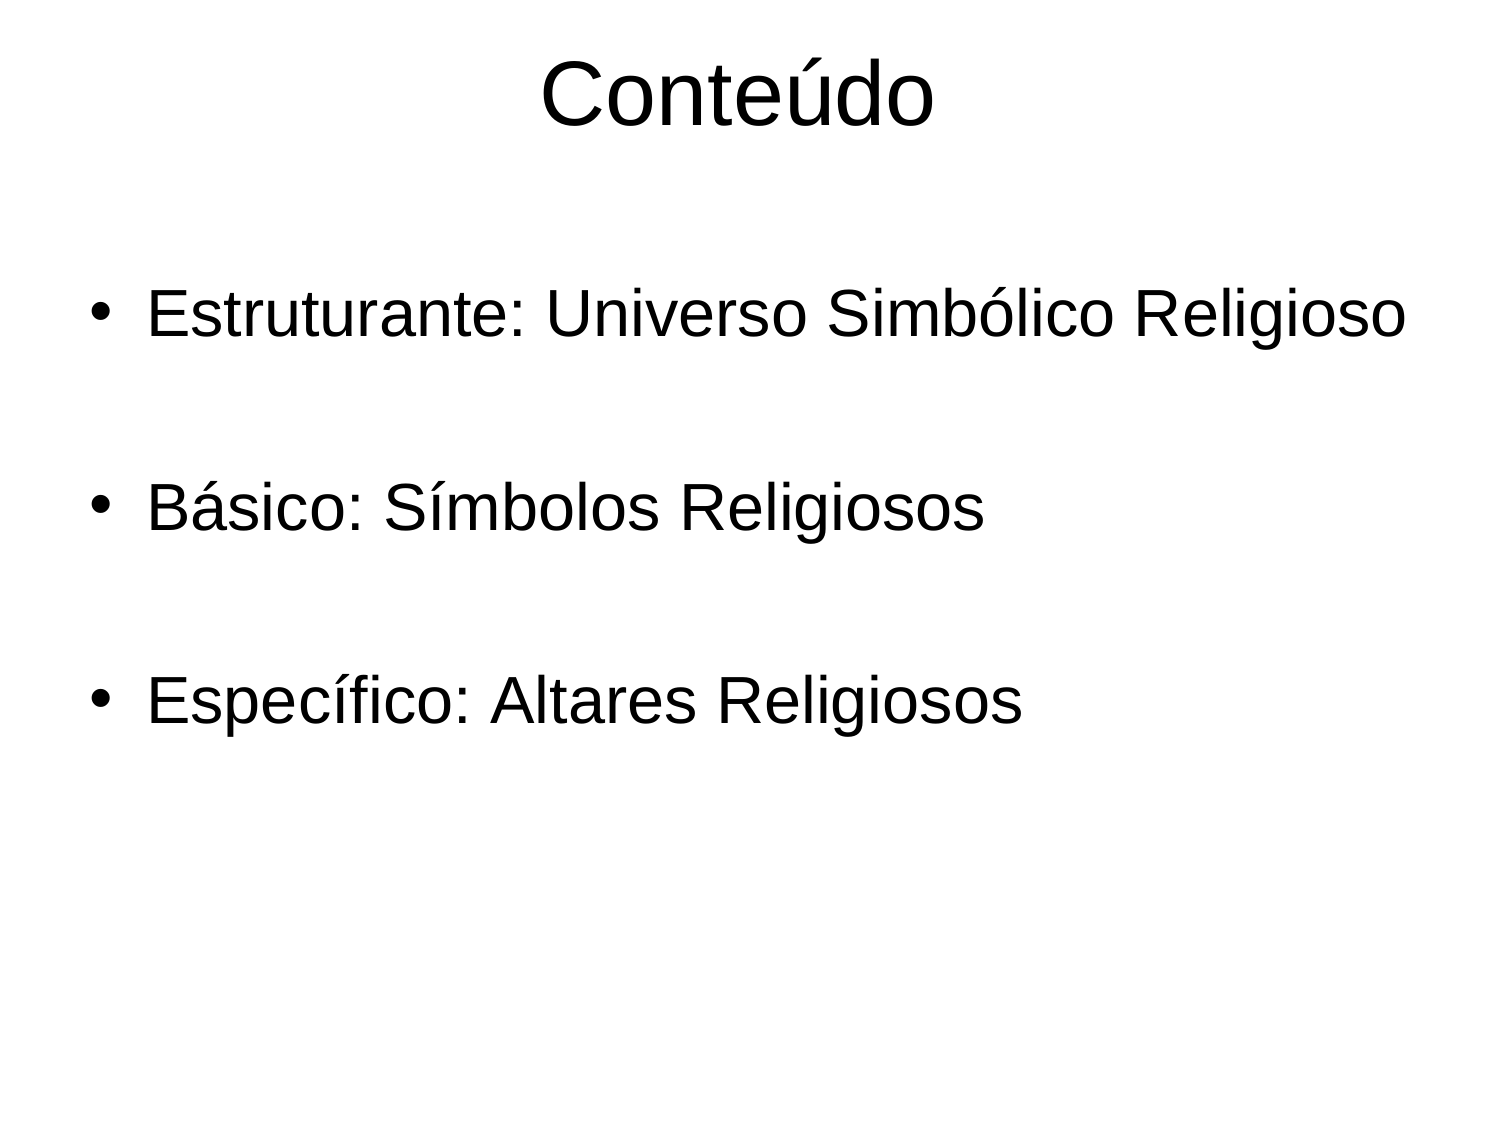

# Conteúdo
Estruturante: Universo Simbólico Religioso
Básico: Símbolos Religiosos
Específico: Altares Religiosos